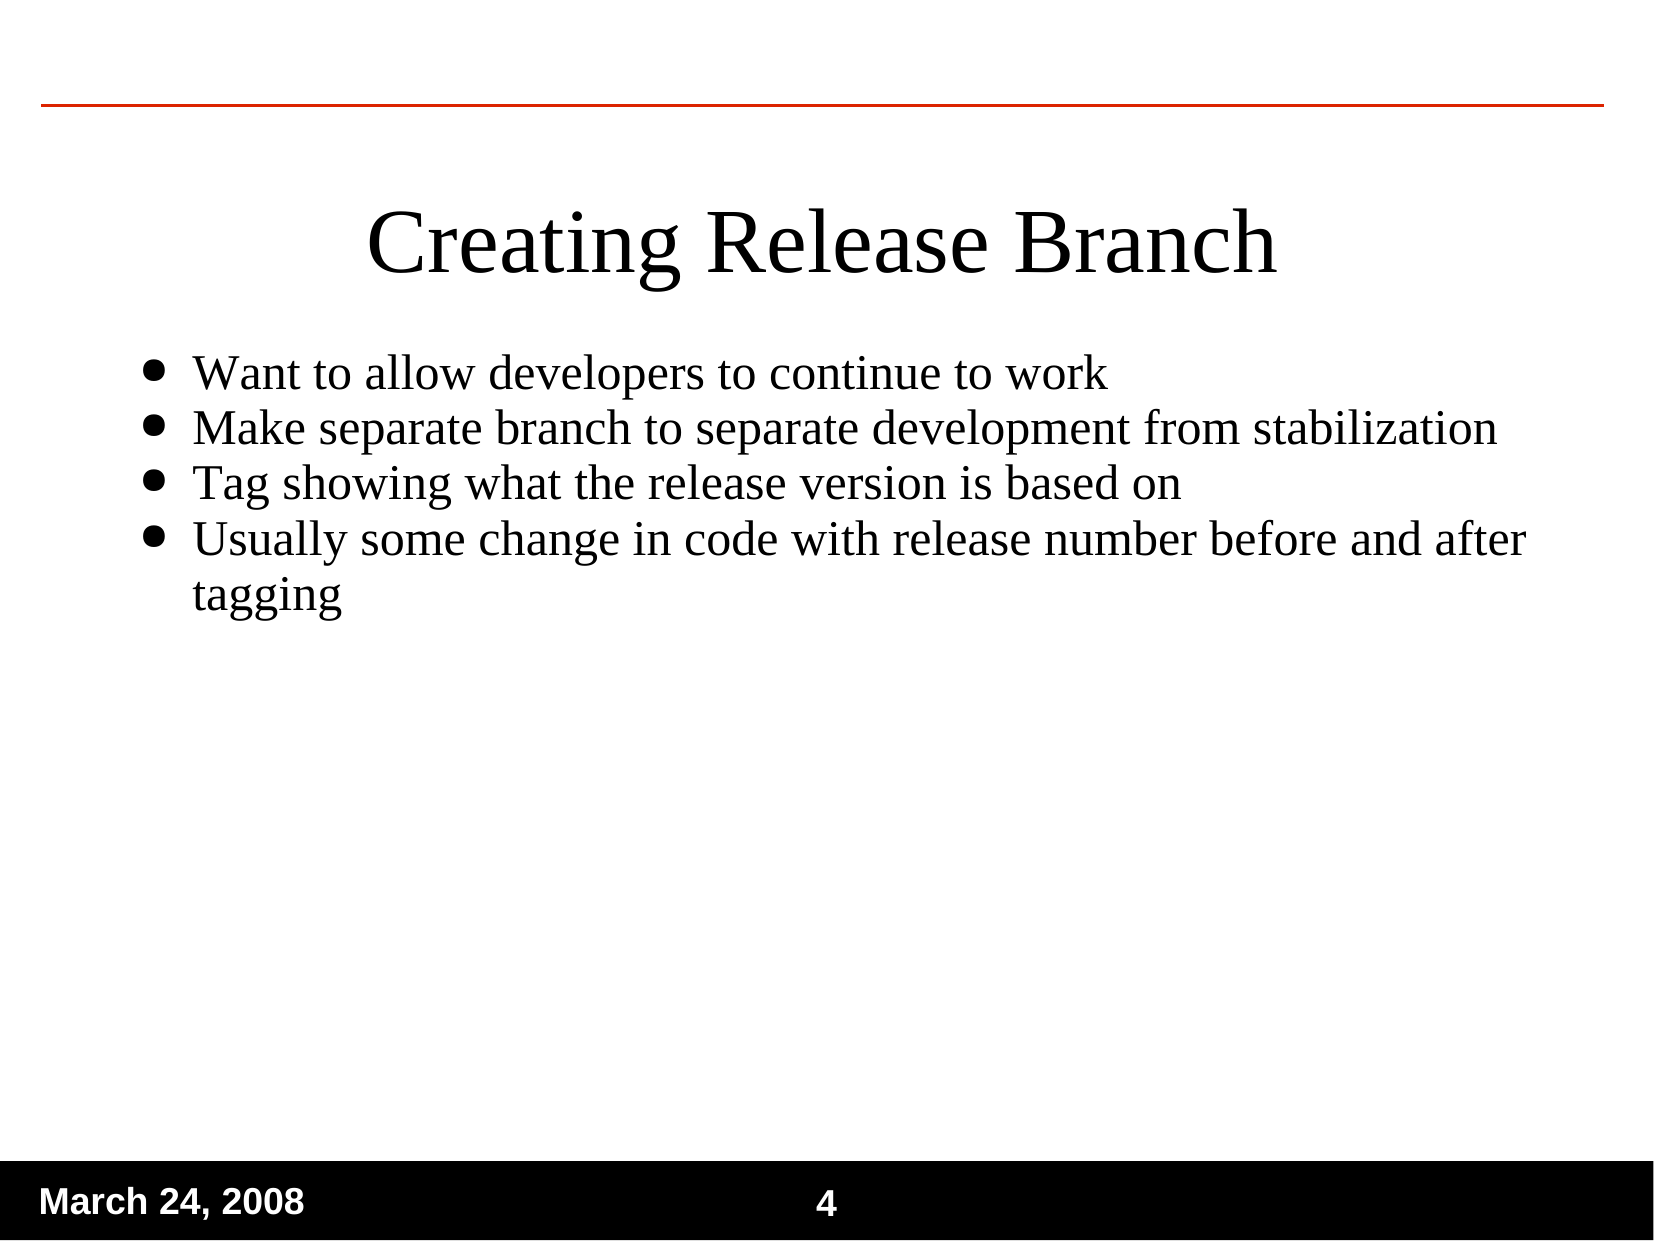

# Creating Release Branch
Want to allow developers to continue to work
Make separate branch to separate development from stabilization
Tag showing what the release version is based on
Usually some change in code with release number before and after tagging